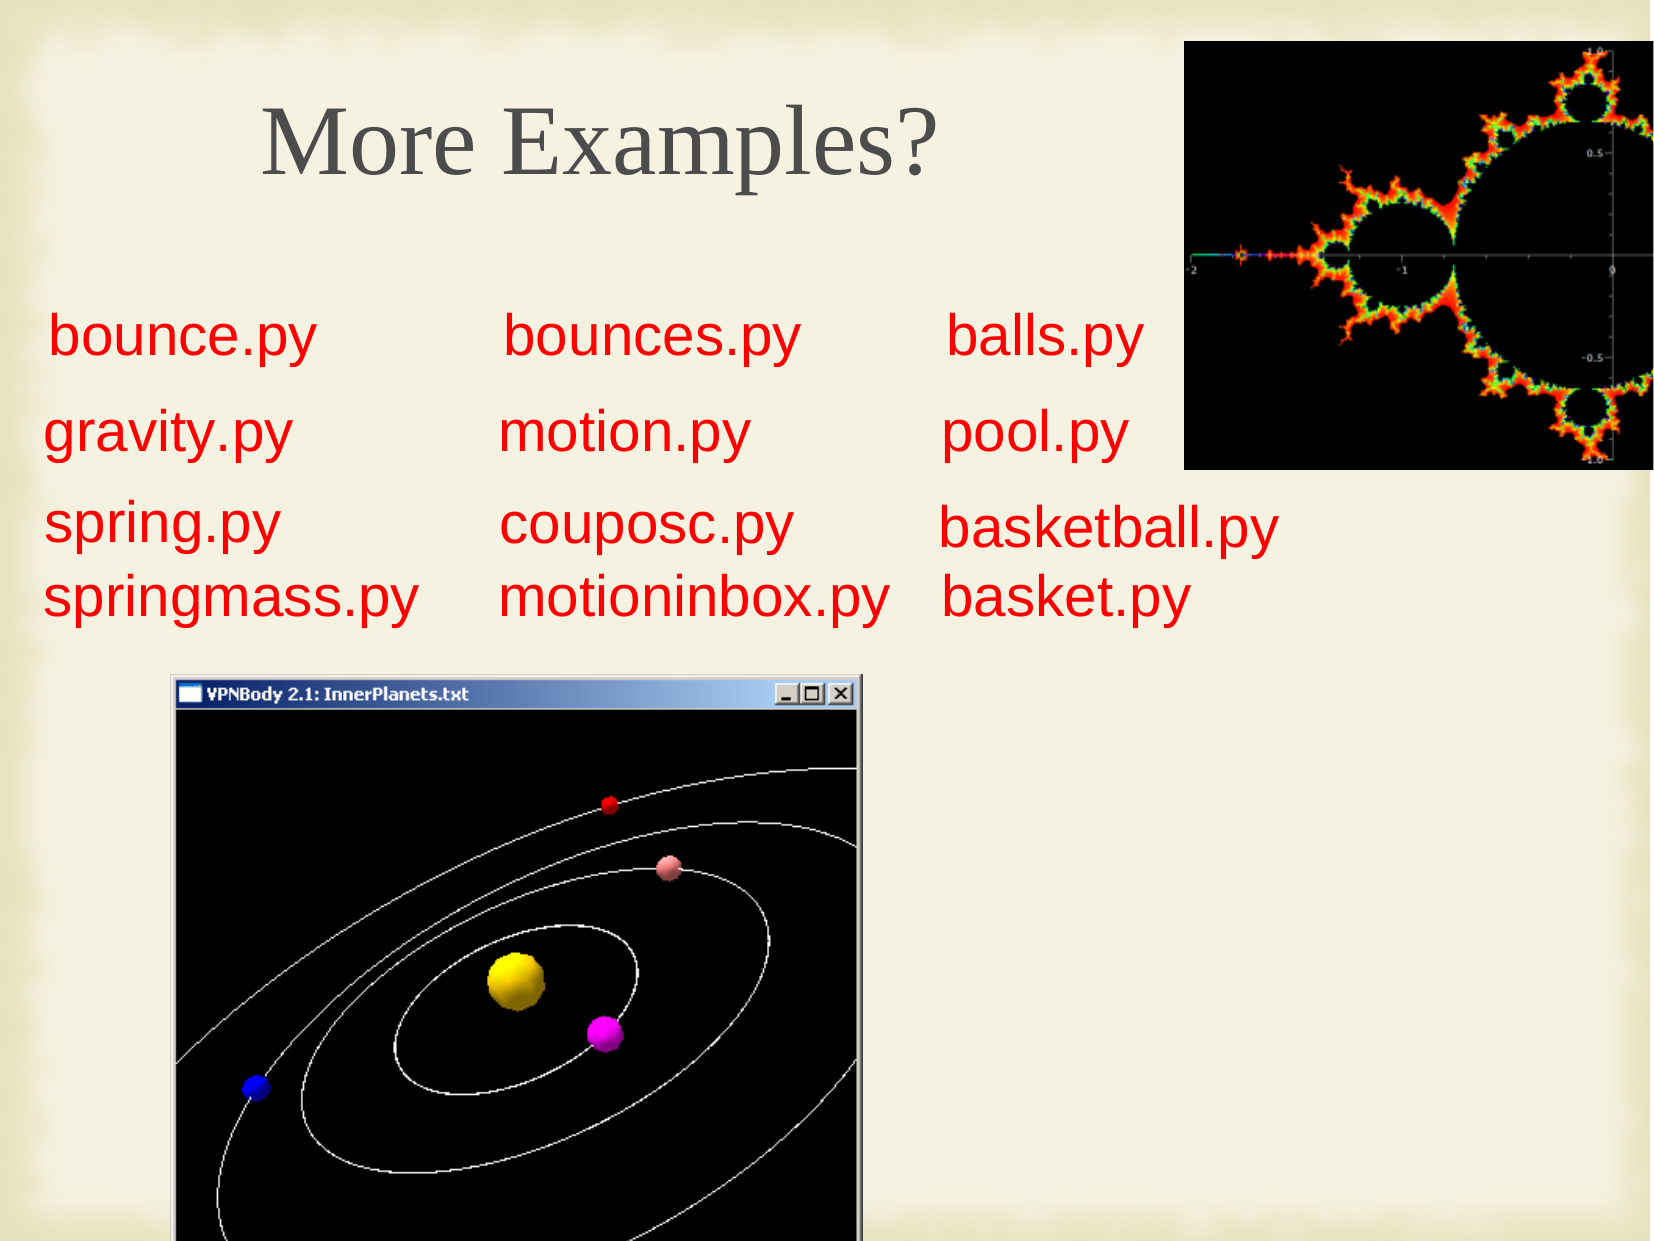

# More Examples?
bounce.py
bounces.py
balls.py
gravity.py
motion.py
pool.py
spring.py
couposc.py
basketball.py
springmass.py
motioninbox.py
basket.py